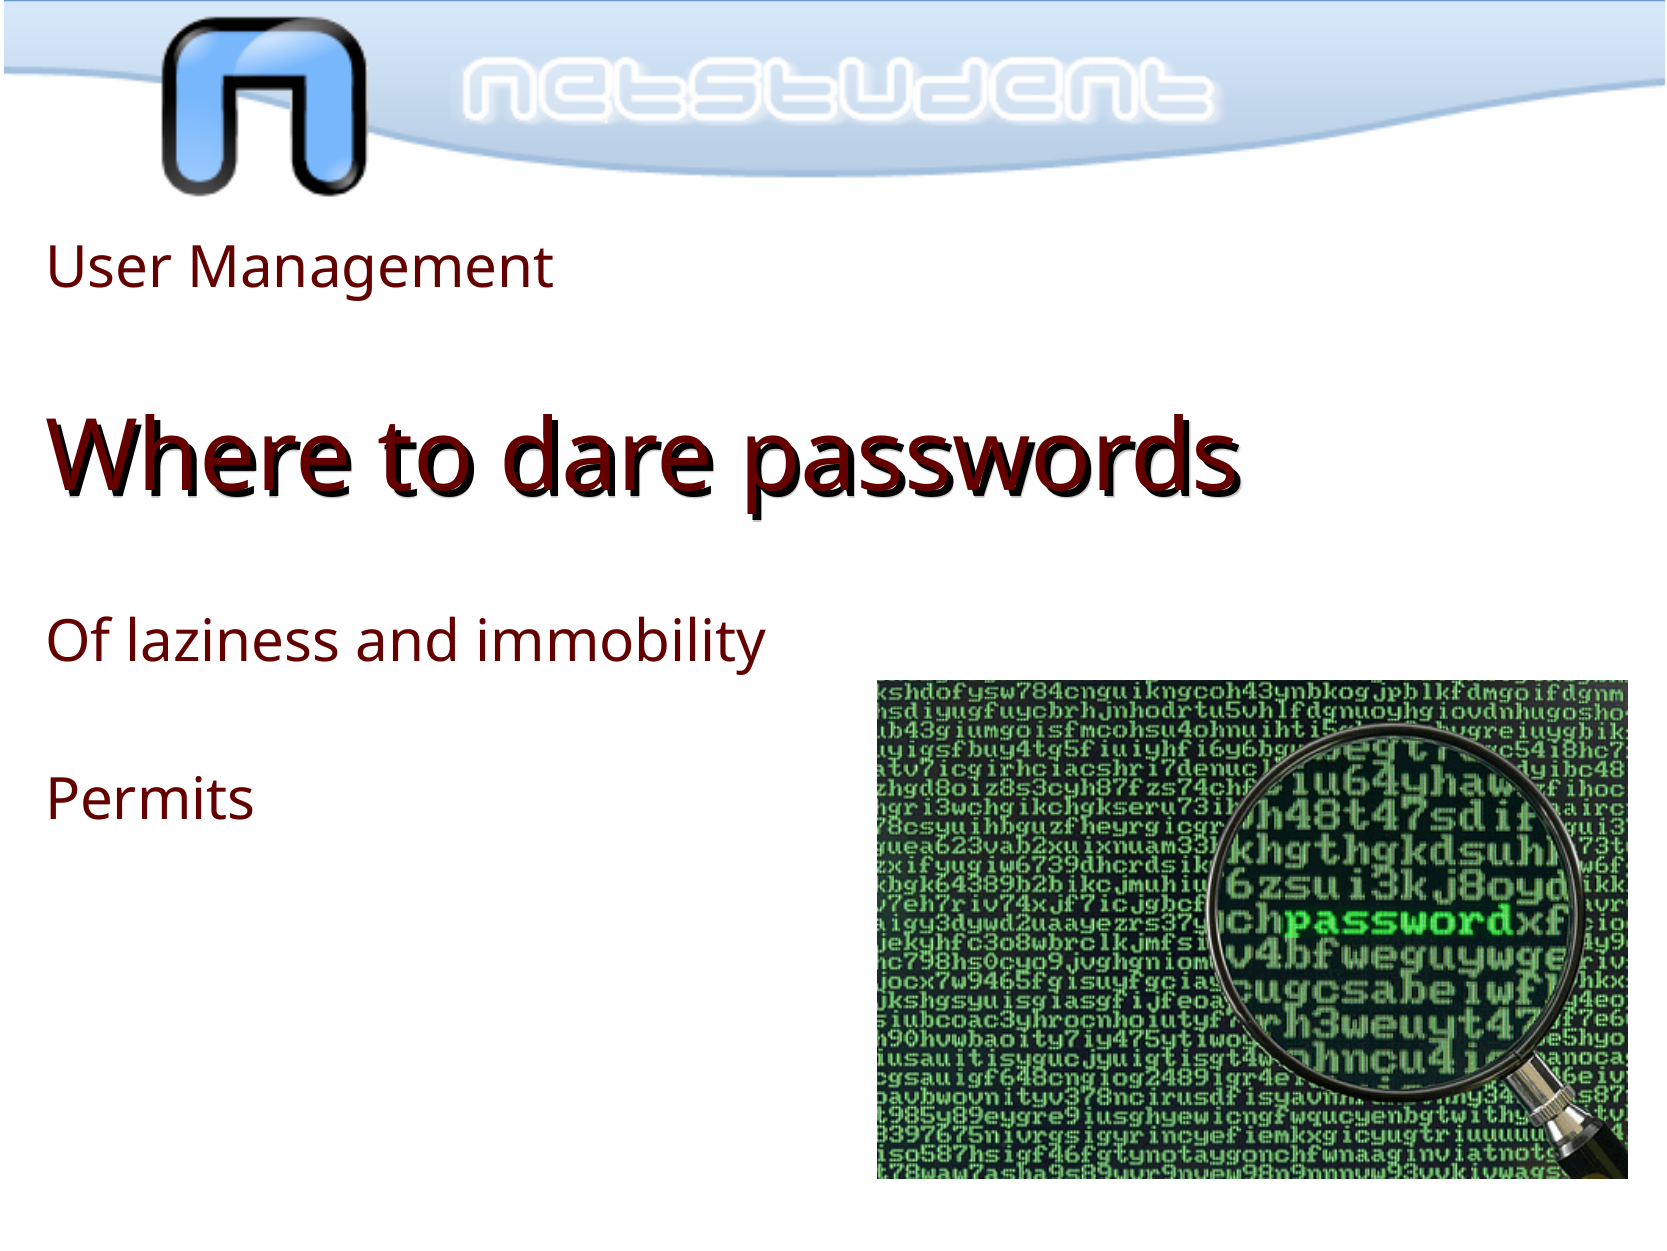

# User Management Where to dare passwords Of laziness and immobility Permits